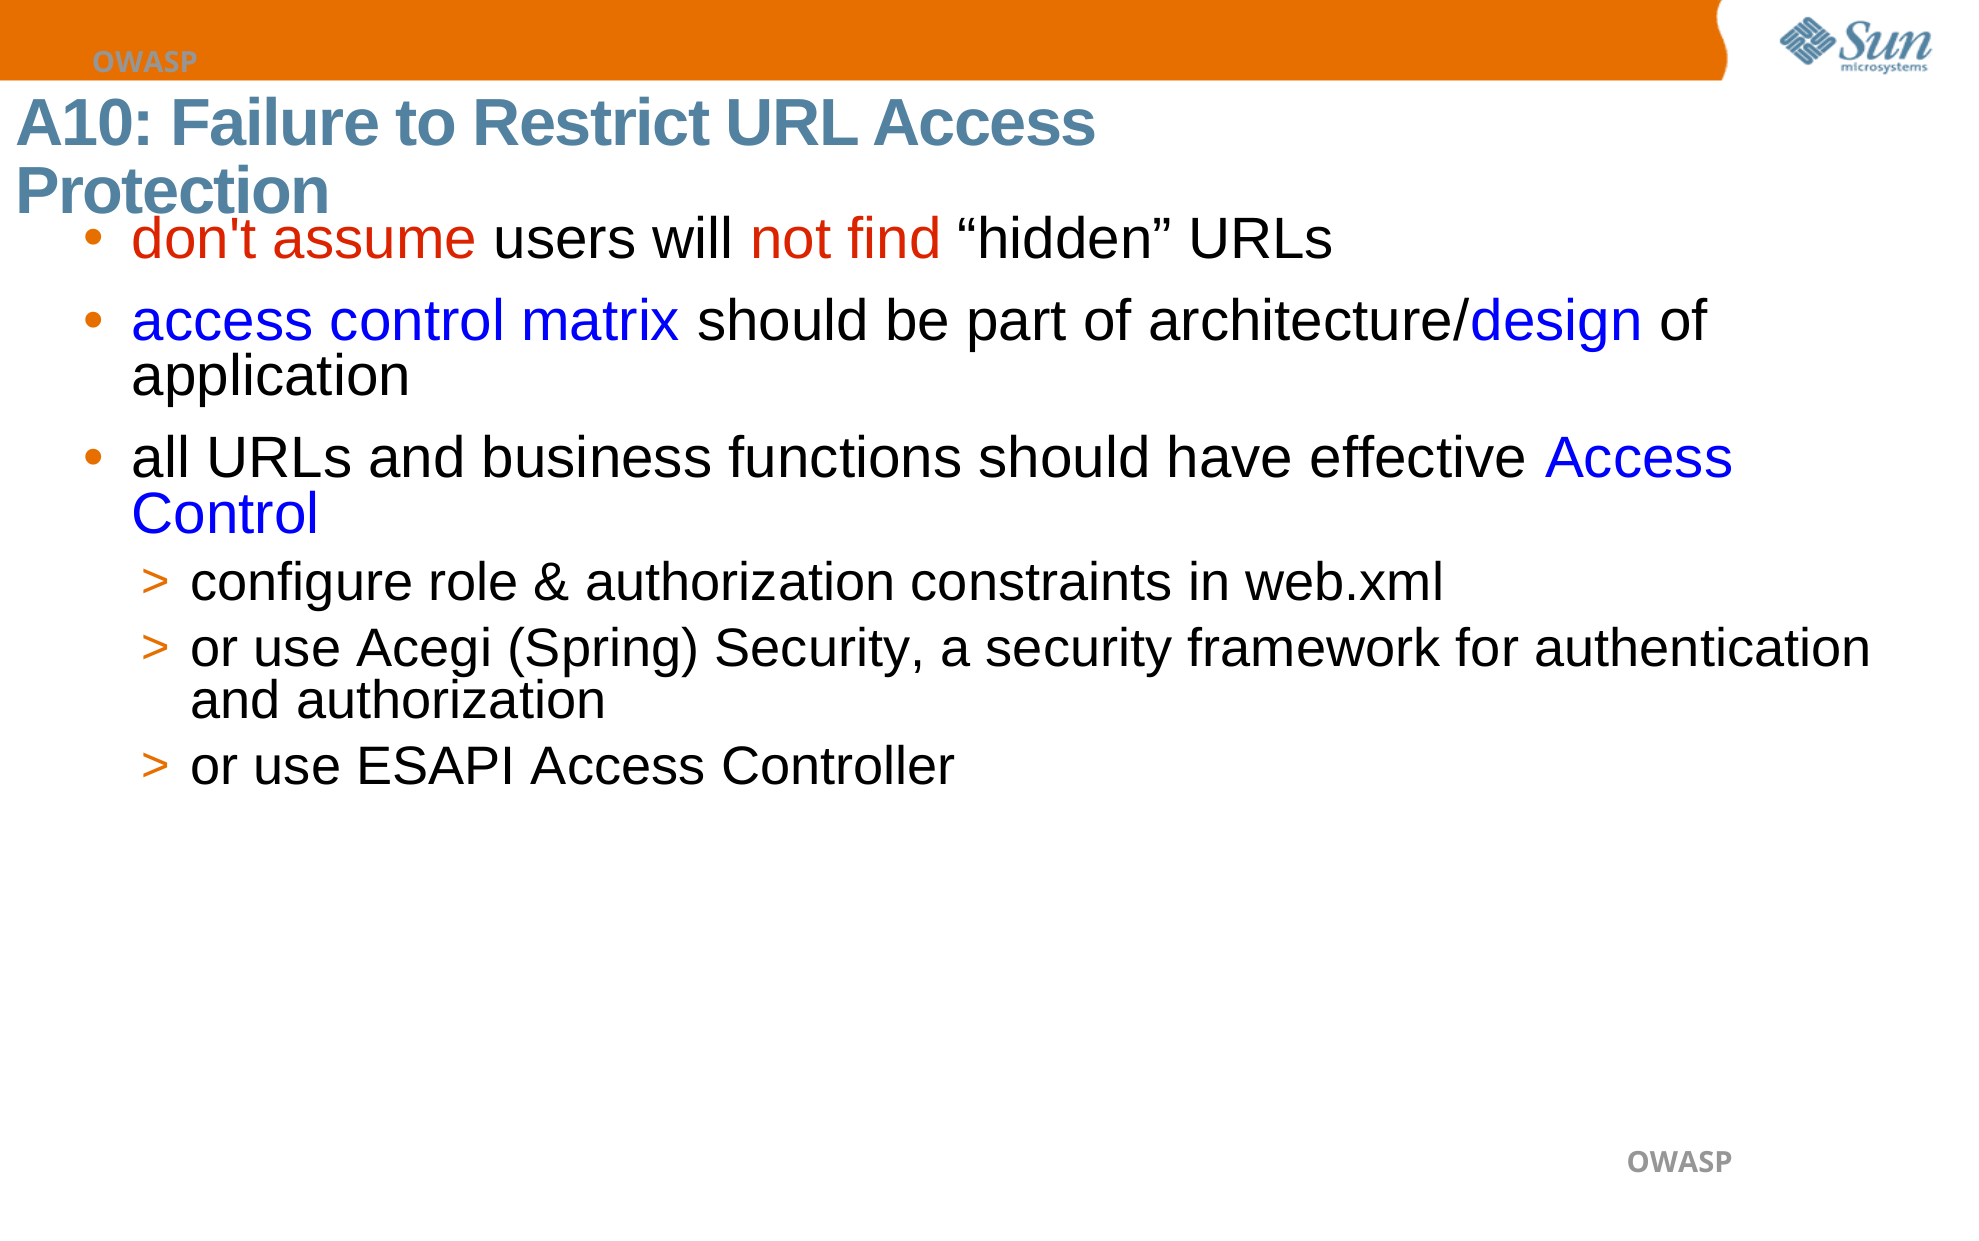

# A10: Failure to Restrict URL Access Protection
don't assume users will not find “hidden” URLs
access control matrix should be part of architecture/design of application
all URLs and business functions should have effective Access Control
configure role & authorization constraints in web.xml
or use Acegi (Spring) Security, a security framework for authentication and authorization
or use ESAPI Access Controller